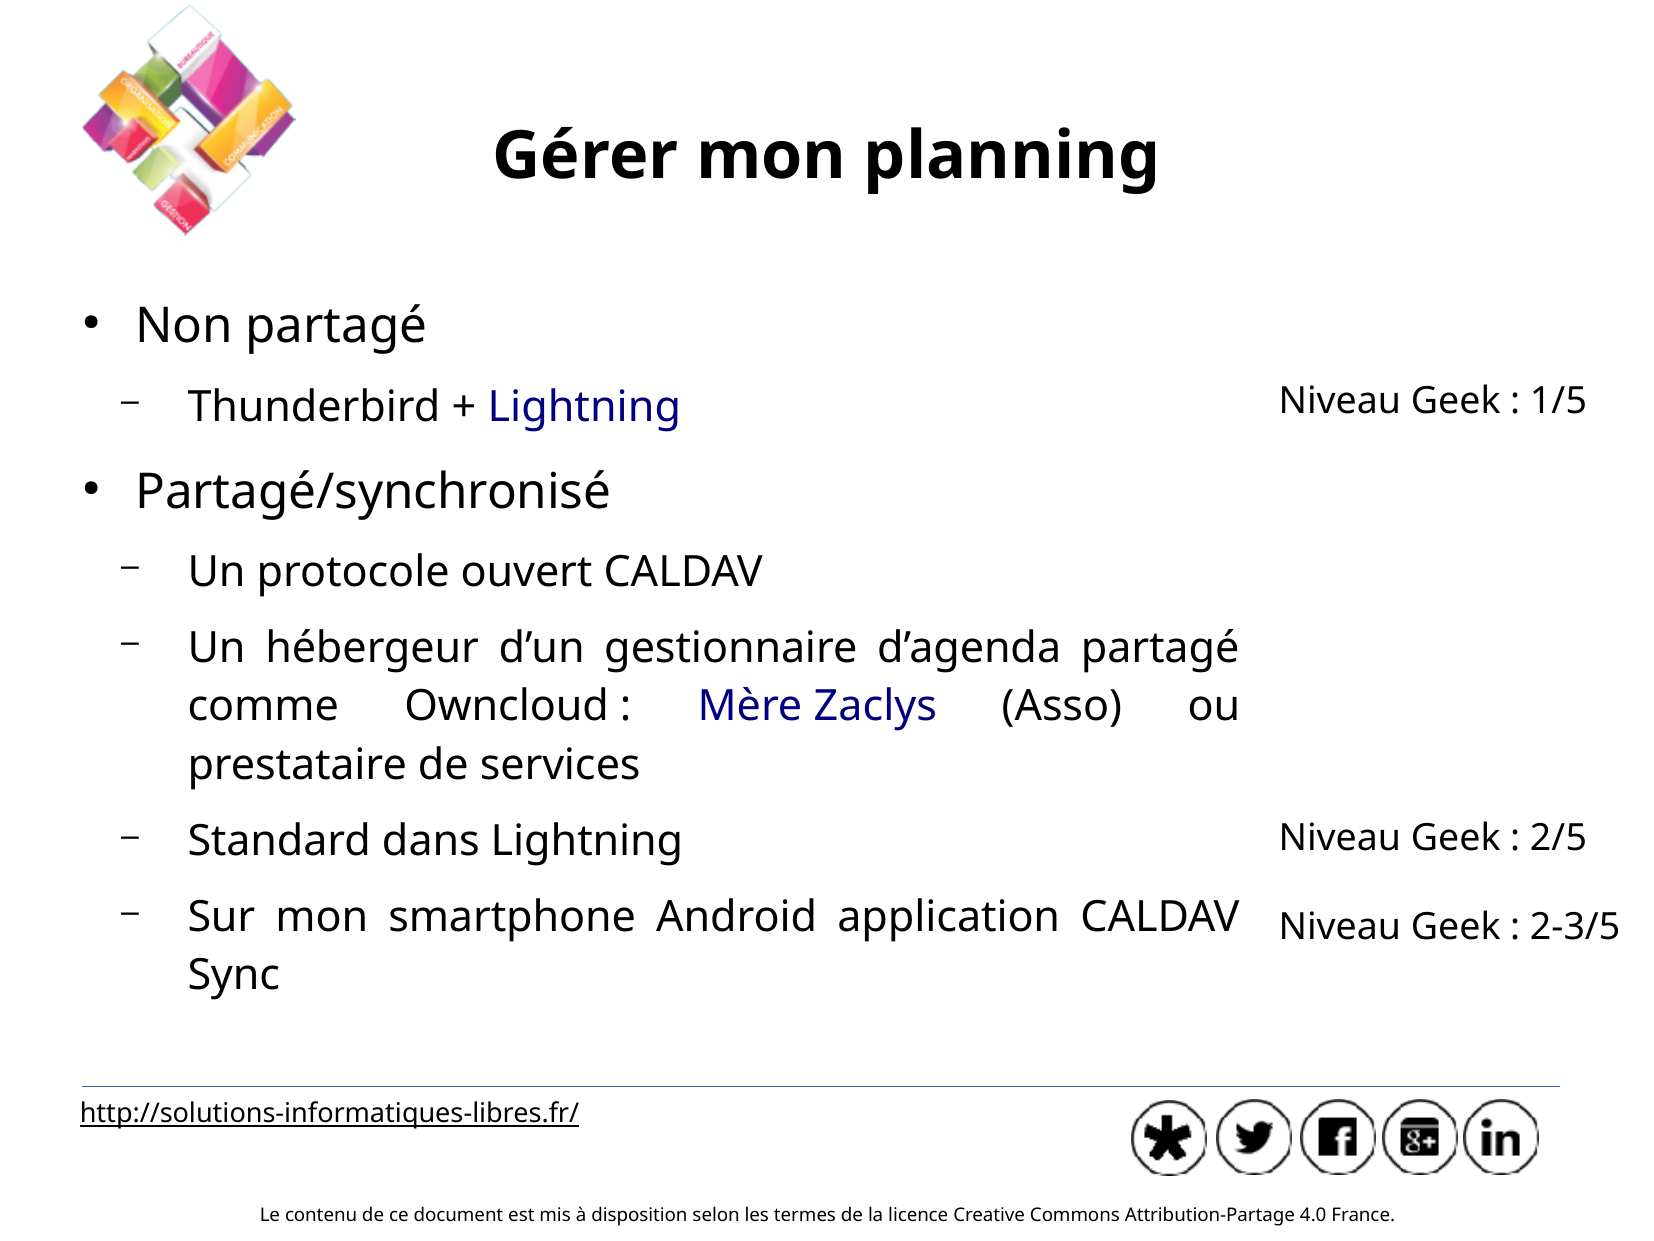

# Gérer mon planning
Non partagé
Thunderbird + Lightning
Partagé/synchronisé
Un protocole ouvert CALDAV
Un hébergeur d’un gestionnaire d’agenda partagé comme Owncloud : Mère Zaclys (Asso) ou prestataire de services
Standard dans Lightning
Sur mon smartphone Android application CALDAV Sync
Niveau Geek : 1/5
Niveau Geek : 2/5
Niveau Geek : 2-3/5